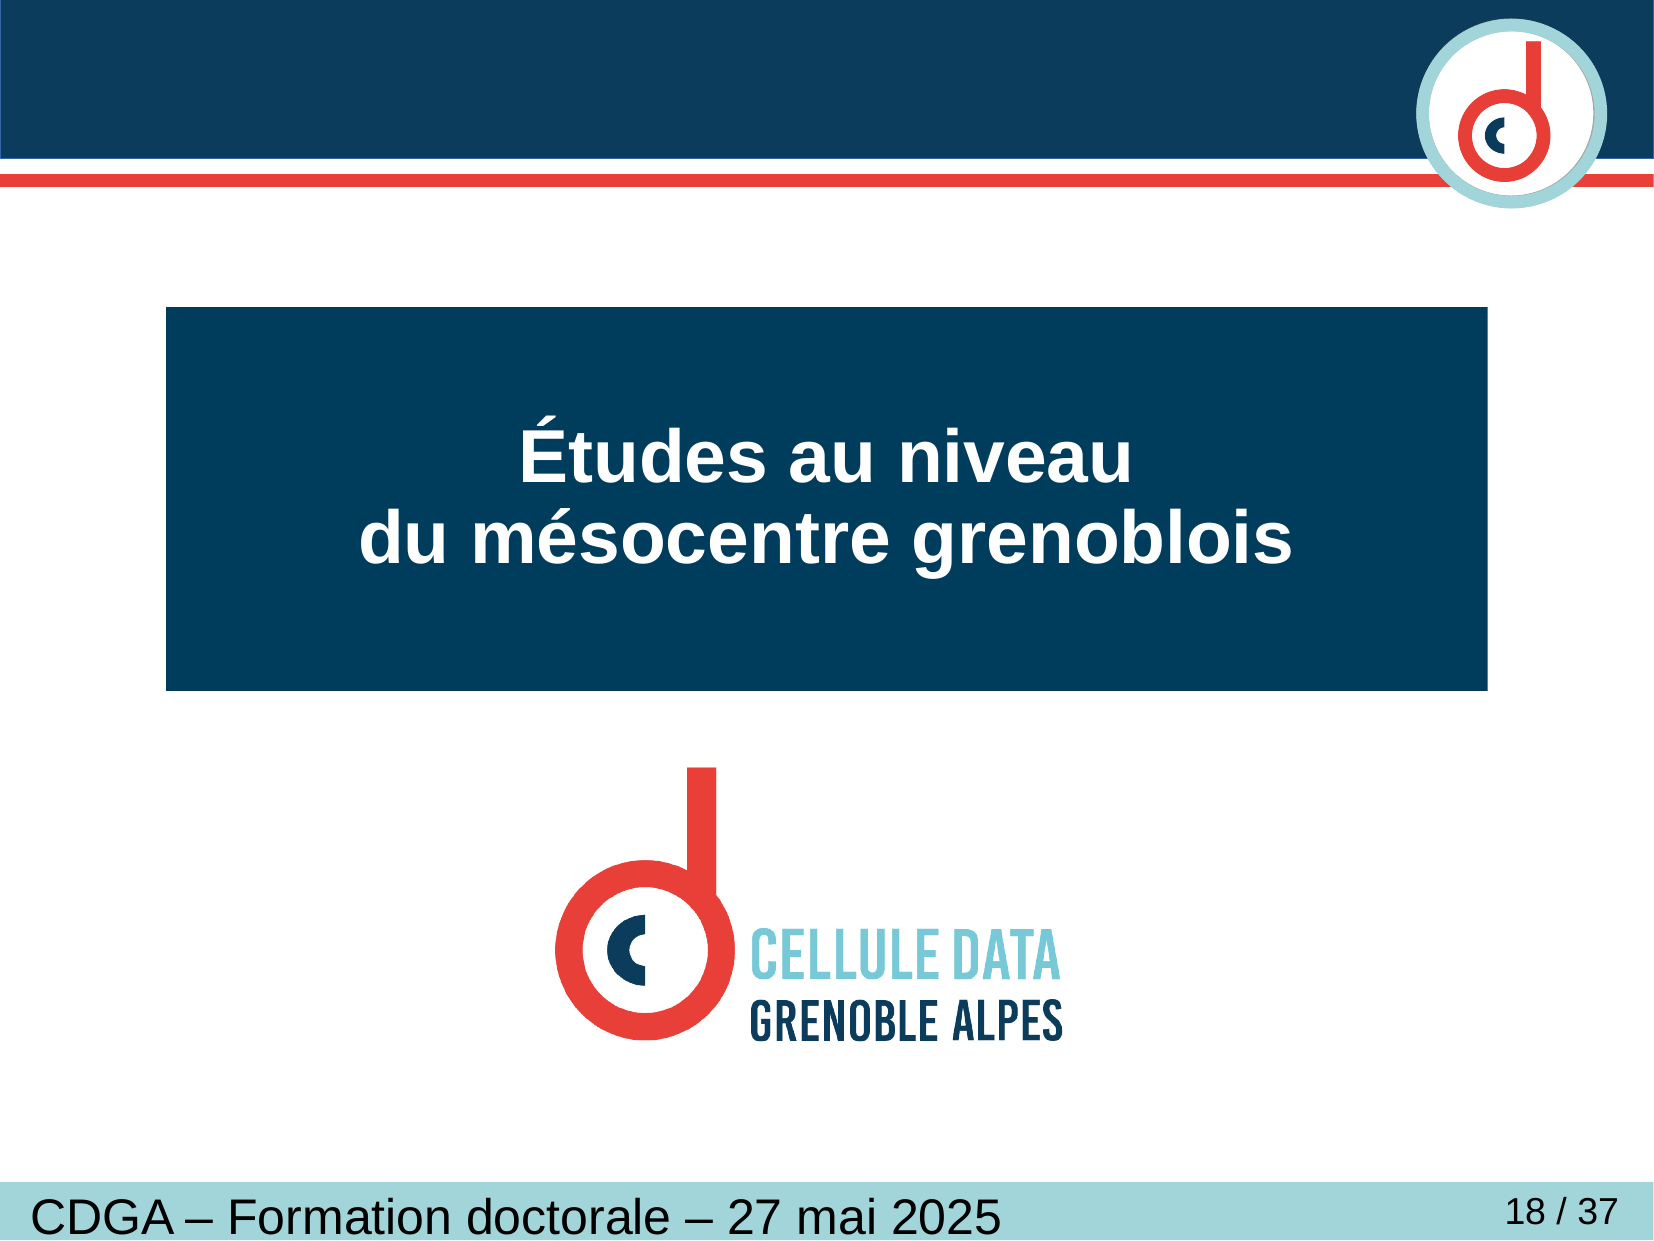

# Études au niveau du mésocentre grenoblois